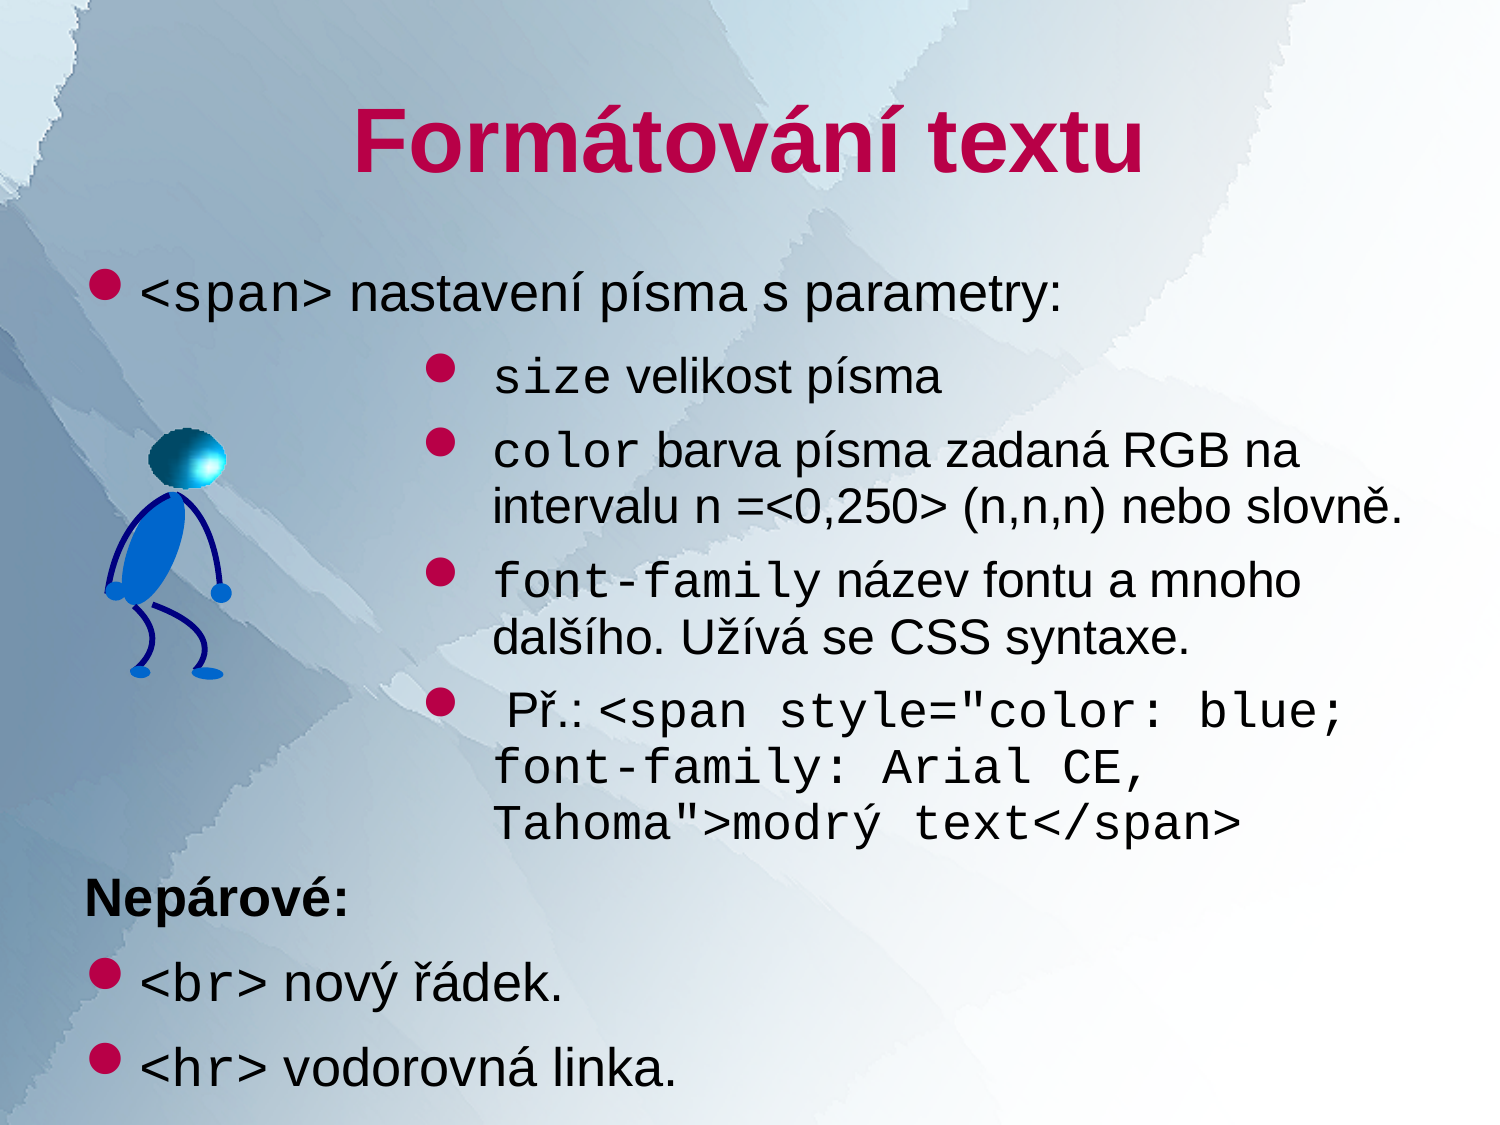

Formátování textu
<span> nastavení písma s parametry:
size velikost písma
color barva písma zadaná RGB na intervalu n =<0,250> (n,n,n) nebo slovně.
font-family název fontu a mnoho dalšího. Užívá se CSS syntaxe.
 Př.: <span style="color: blue; font-family: Arial CE, Tahoma">modrý text</span>
Nepárové:
<br> nový řádek.
<hr> vodorovná linka.